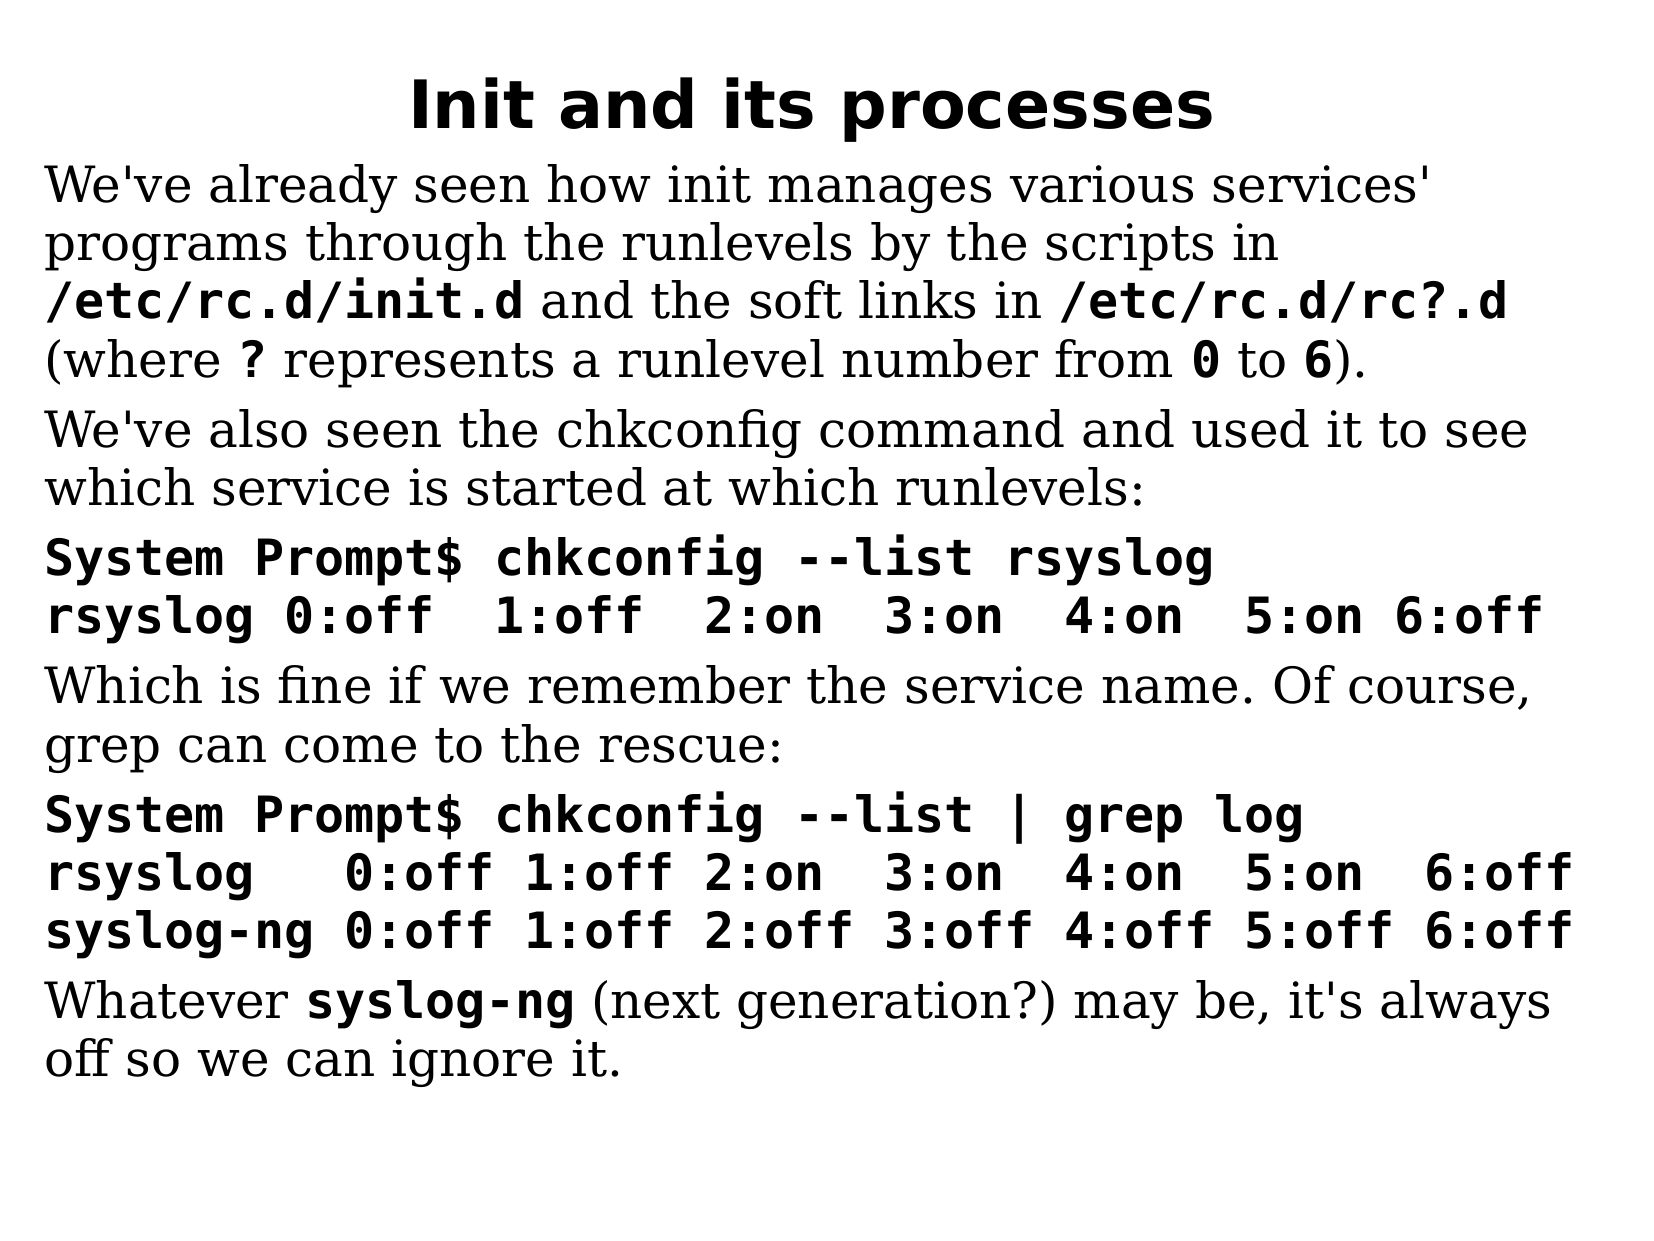

Init and its processes
We've already seen how init manages various services' programs through the runlevels by the scripts in /etc/rc.d/init.d and the soft links in /etc/rc.d/rc?.d (where ? represents a runlevel number from 0 to 6).
We've also seen the chkconfig command and used it to see which service is started at which runlevels:
System Prompt$ chkconfig --list rsyslog
rsyslog 0:off 1:off 2:on 3:on 4:on 5:on 6:off
Which is fine if we remember the service name. Of course, grep can come to the rescue:
System Prompt$ chkconfig --list | grep log
rsyslog 0:off 1:off 2:on 3:on 4:on 5:on 6:off
syslog-ng 0:off 1:off 2:off 3:off 4:off 5:off 6:off
Whatever syslog-ng (next generation?) may be, it's always off so we can ignore it.